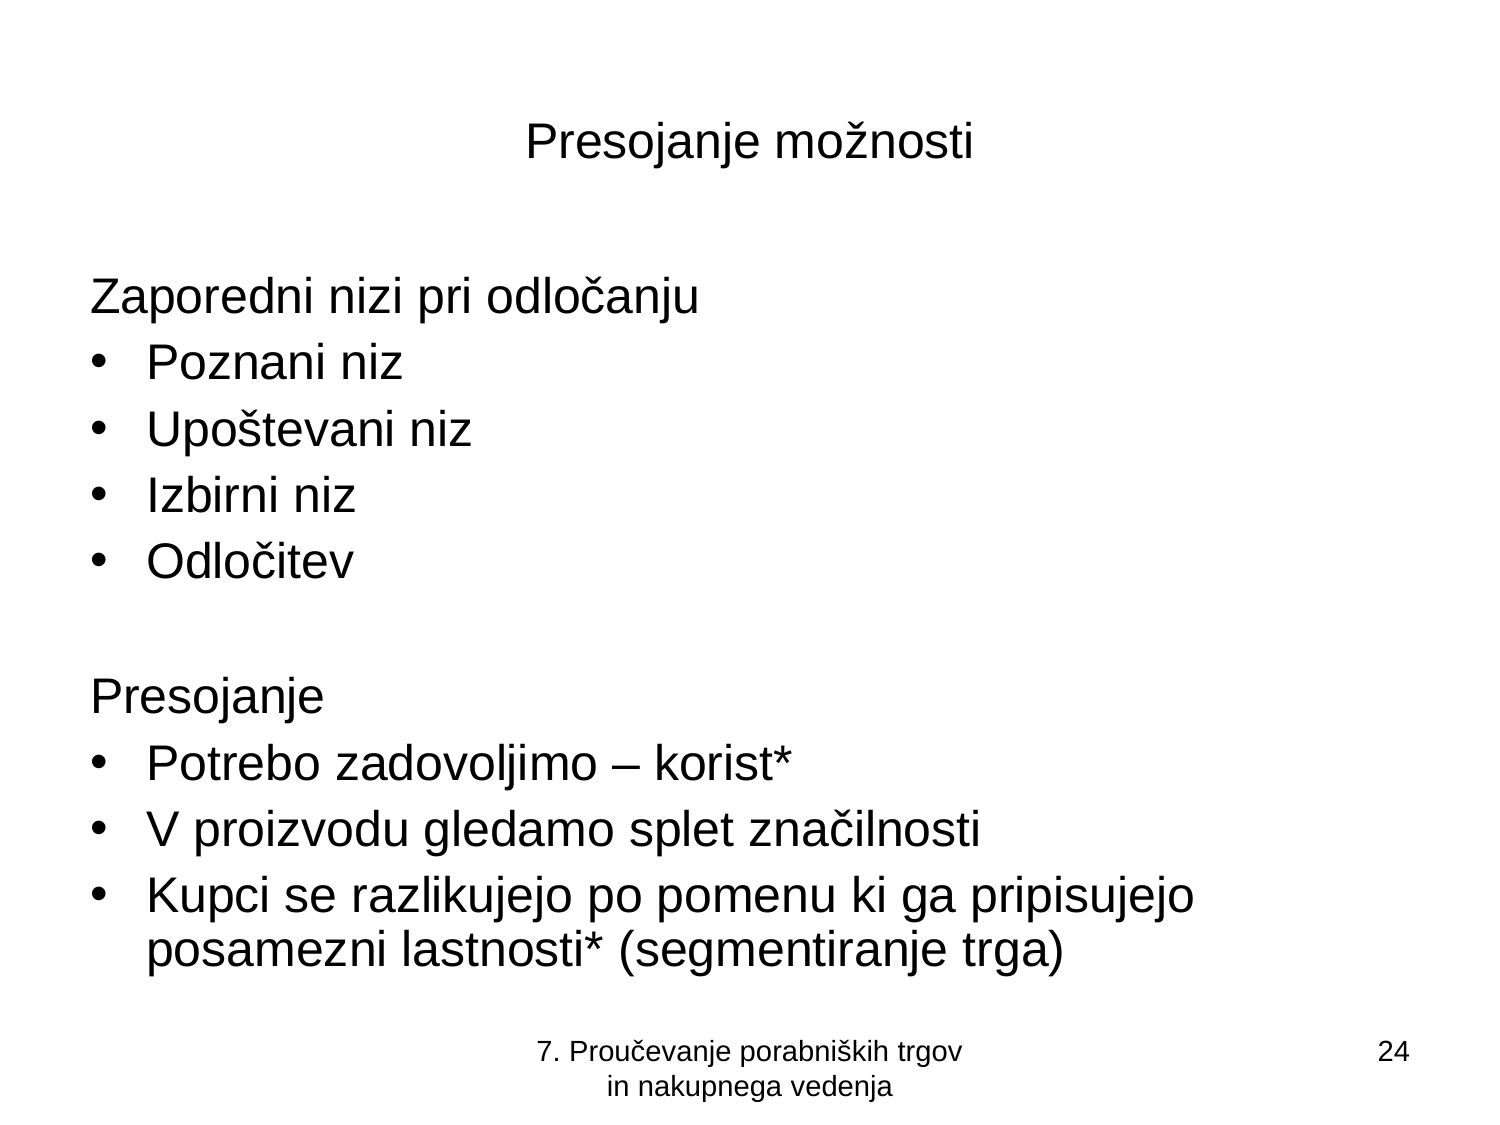

# Presojanje možnosti
Zaporedni nizi pri odločanju
Poznani niz
Upoštevani niz
Izbirni niz
Odločitev
Presojanje
Potrebo zadovoljimo – korist*
V proizvodu gledamo splet značilnosti
Kupci se razlikujejo po pomenu ki ga pripisujejo posamezni lastnosti* (segmentiranje trga)
7. Proučevanje porabniških trgov in nakupnega vedenja